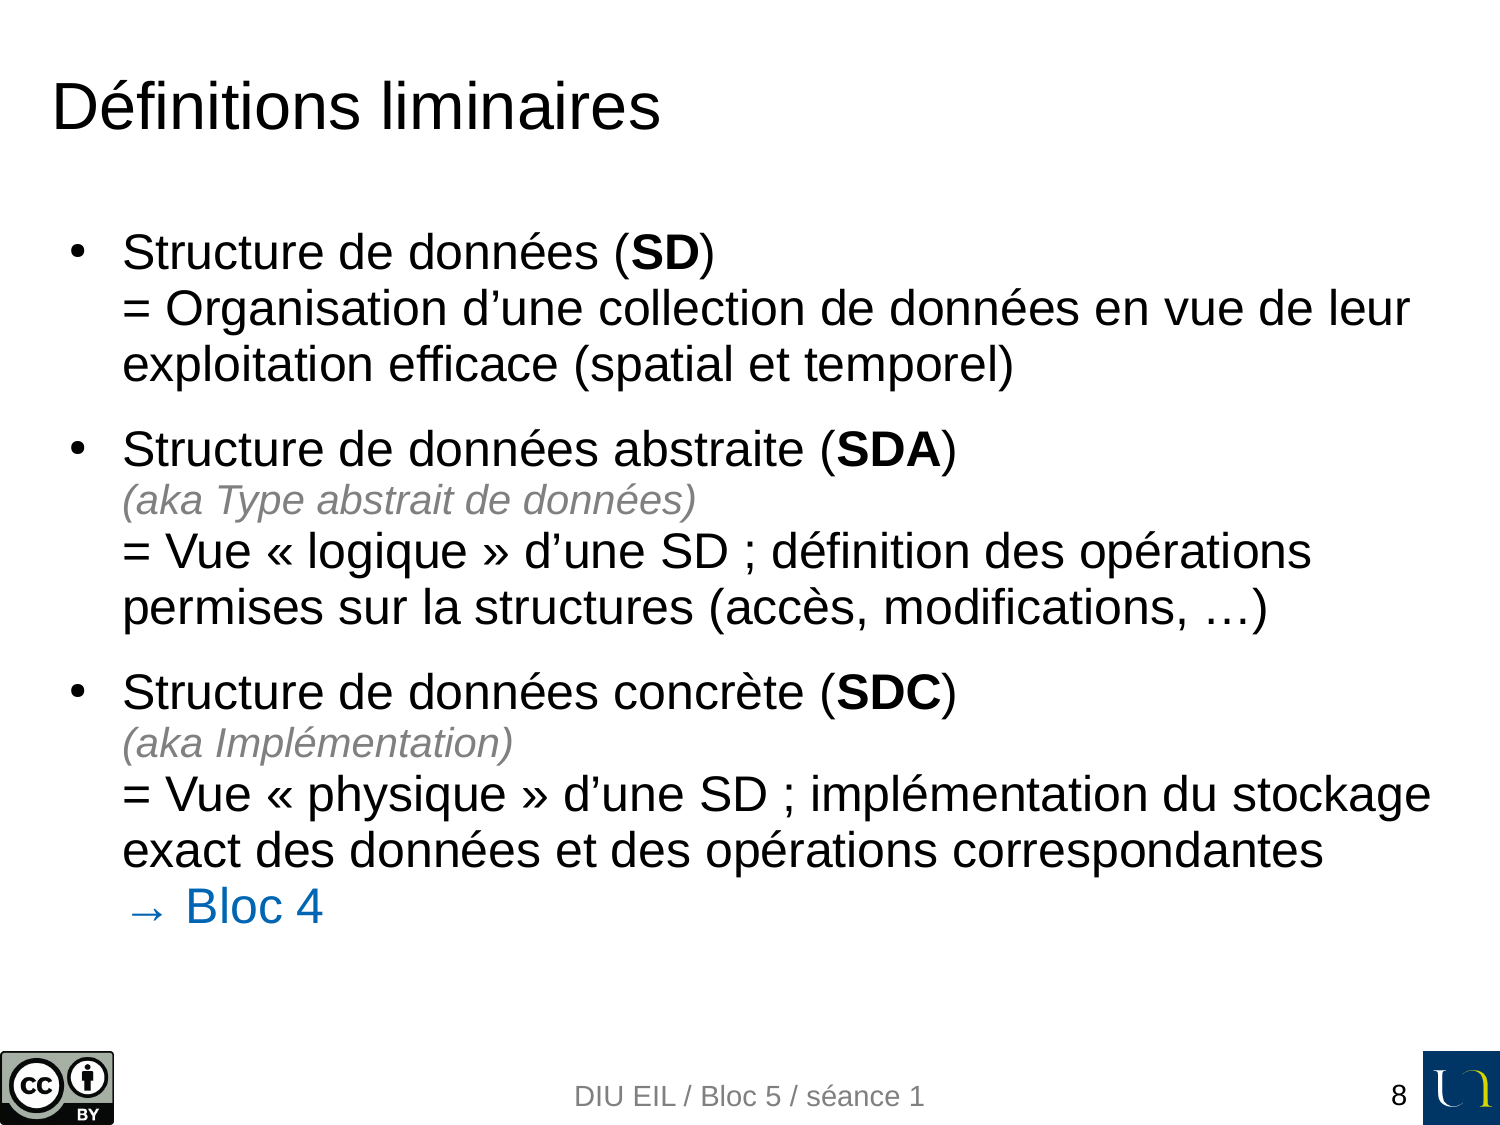

# Définitions liminaires
Structure de données (SD)
= Organisation d’une collection de données en vue de leur exploitation efficace (spatial et temporel)
Structure de données abstraite (SDA)
(aka Type abstrait de données)
= Vue « logique » d’une SD ; définition des opérations permises sur la structures (accès, modifications, …)
Structure de données concrète (SDC)
(aka Implémentation)
= Vue « physique » d’une SD ; implémentation du stockage exact des données et des opérations correspondantes
→ Bloc 4
8